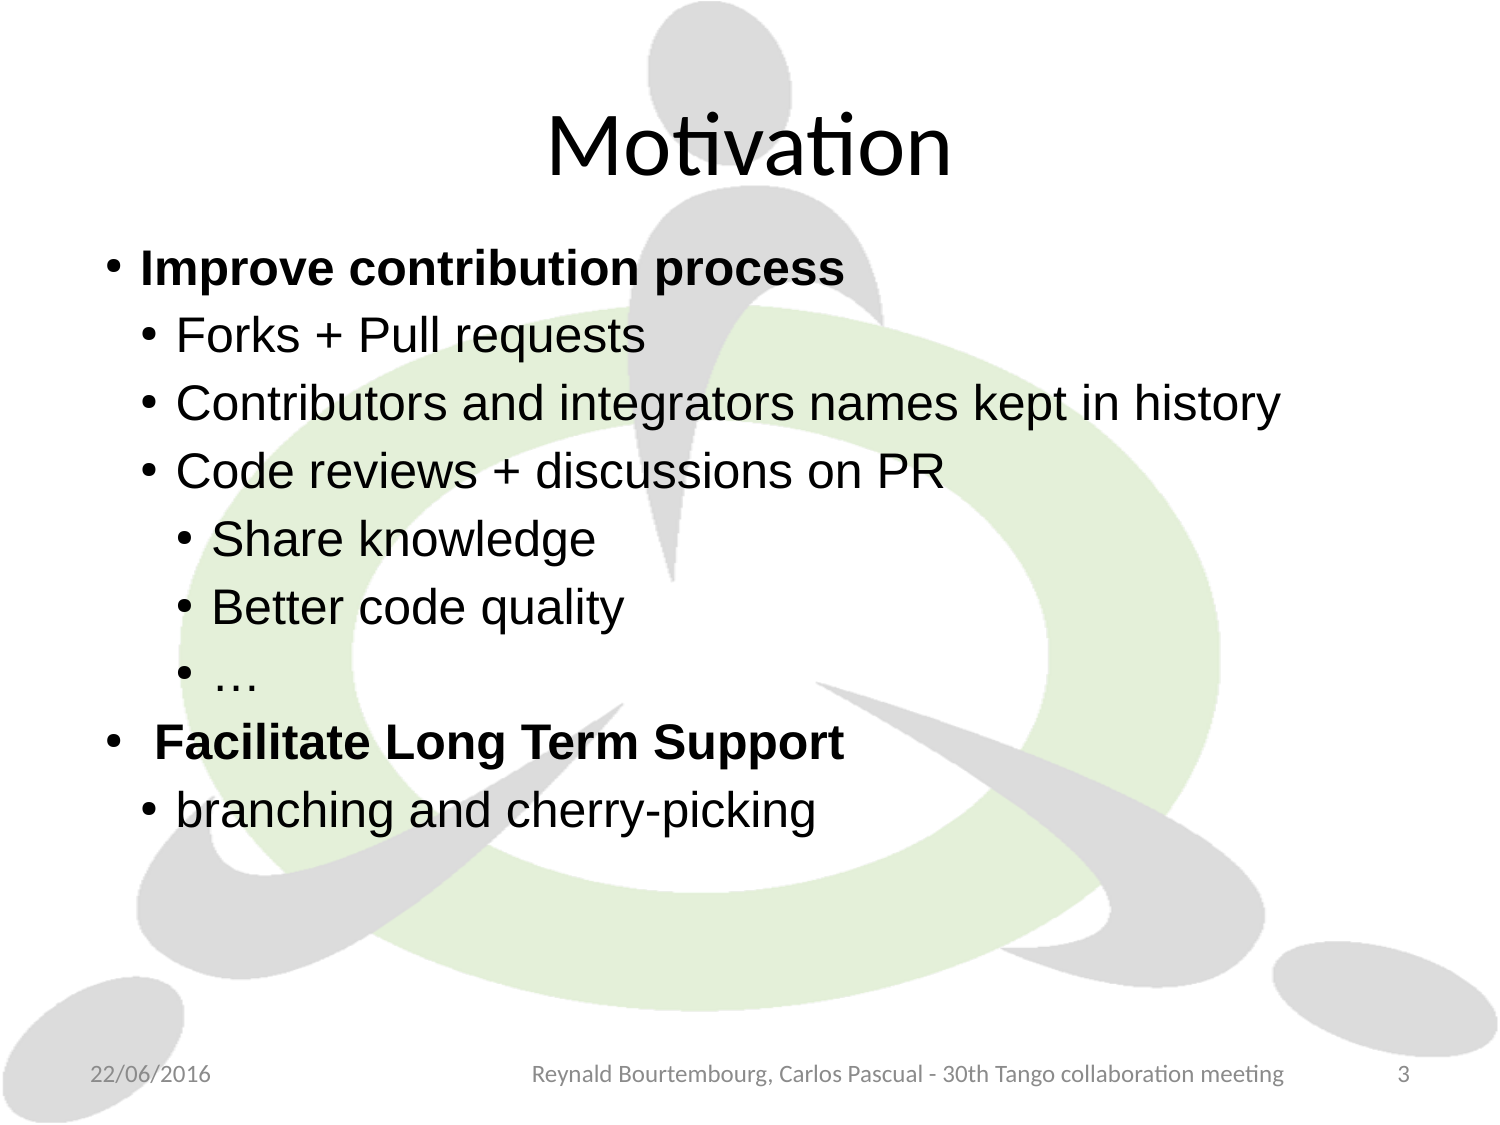

# Motivation
Improve contribution process
Forks + Pull requests
Contributors and integrators names kept in history
Code reviews + discussions on PR
Share knowledge
Better code quality
…
 Facilitate Long Term Support
branching and cherry-picking
22/06/2016
Reynald Bourtembourg, Carlos Pascual - 30th Tango collaboration meeting